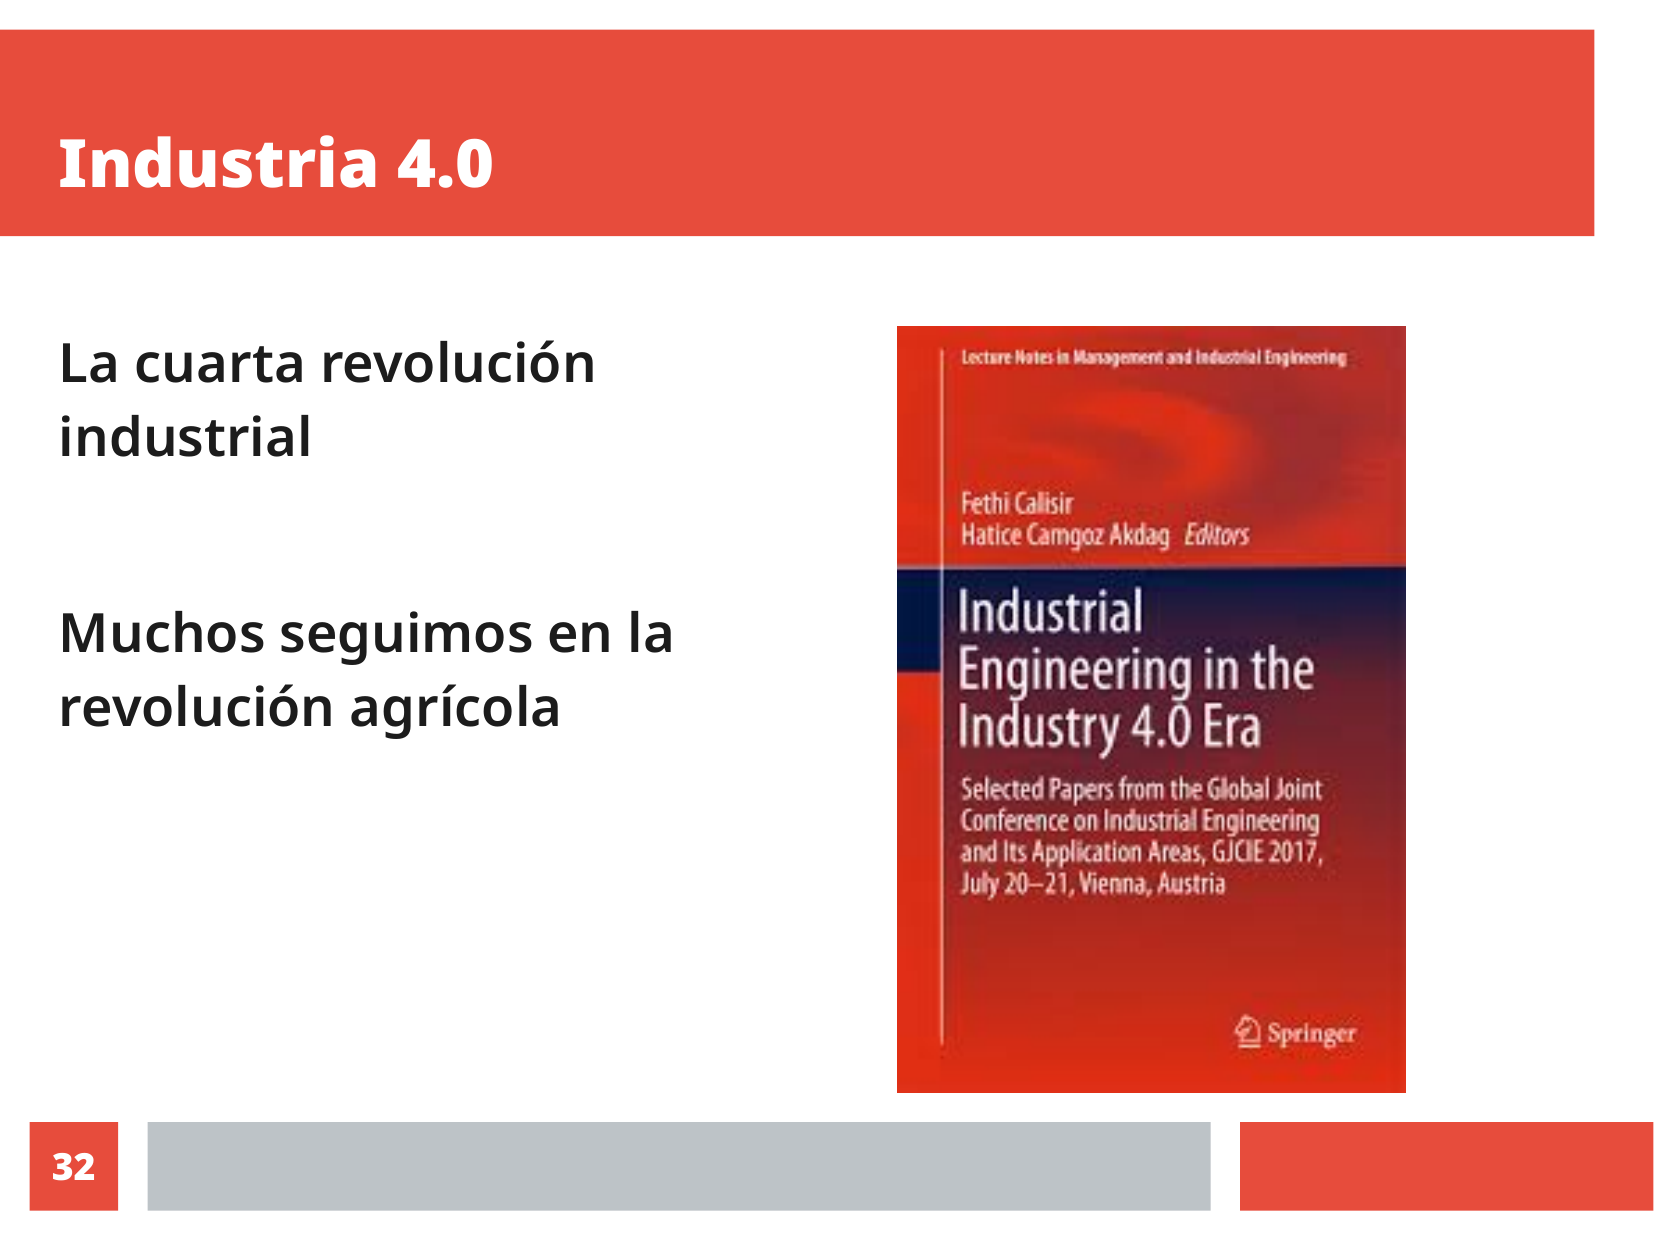

# Industria 4.0
La cuarta revolución industrial
Muchos seguimos en la revolución agrícola
32